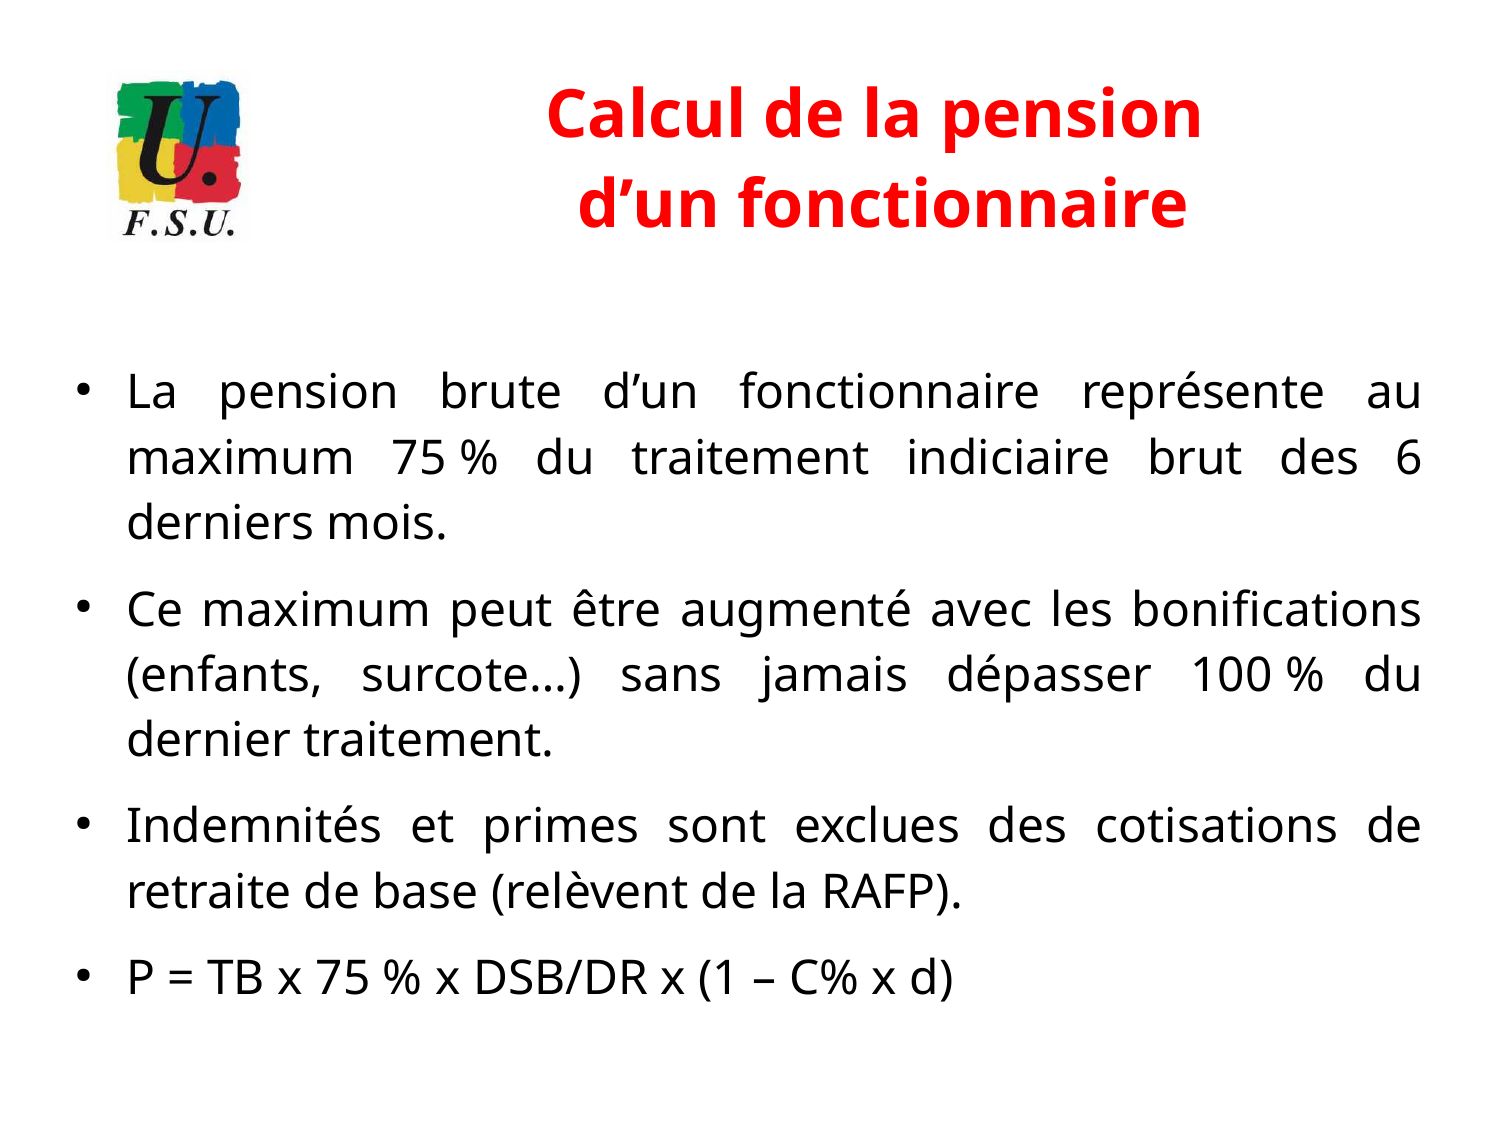

# Calcul de la pension d’un fonctionnaire
La pension brute d’un fonctionnaire représente au maximum 75 % du traitement indiciaire brut des 6 derniers mois.
Ce maximum peut être augmenté avec les bonifications (enfants, surcote…) sans jamais dépasser 100 % du dernier traitement.
Indemnités et primes sont exclues des cotisations de retraite de base (relèvent de la RAFP).
P = TB x 75 % x DSB/DR x (1 – C% x d)